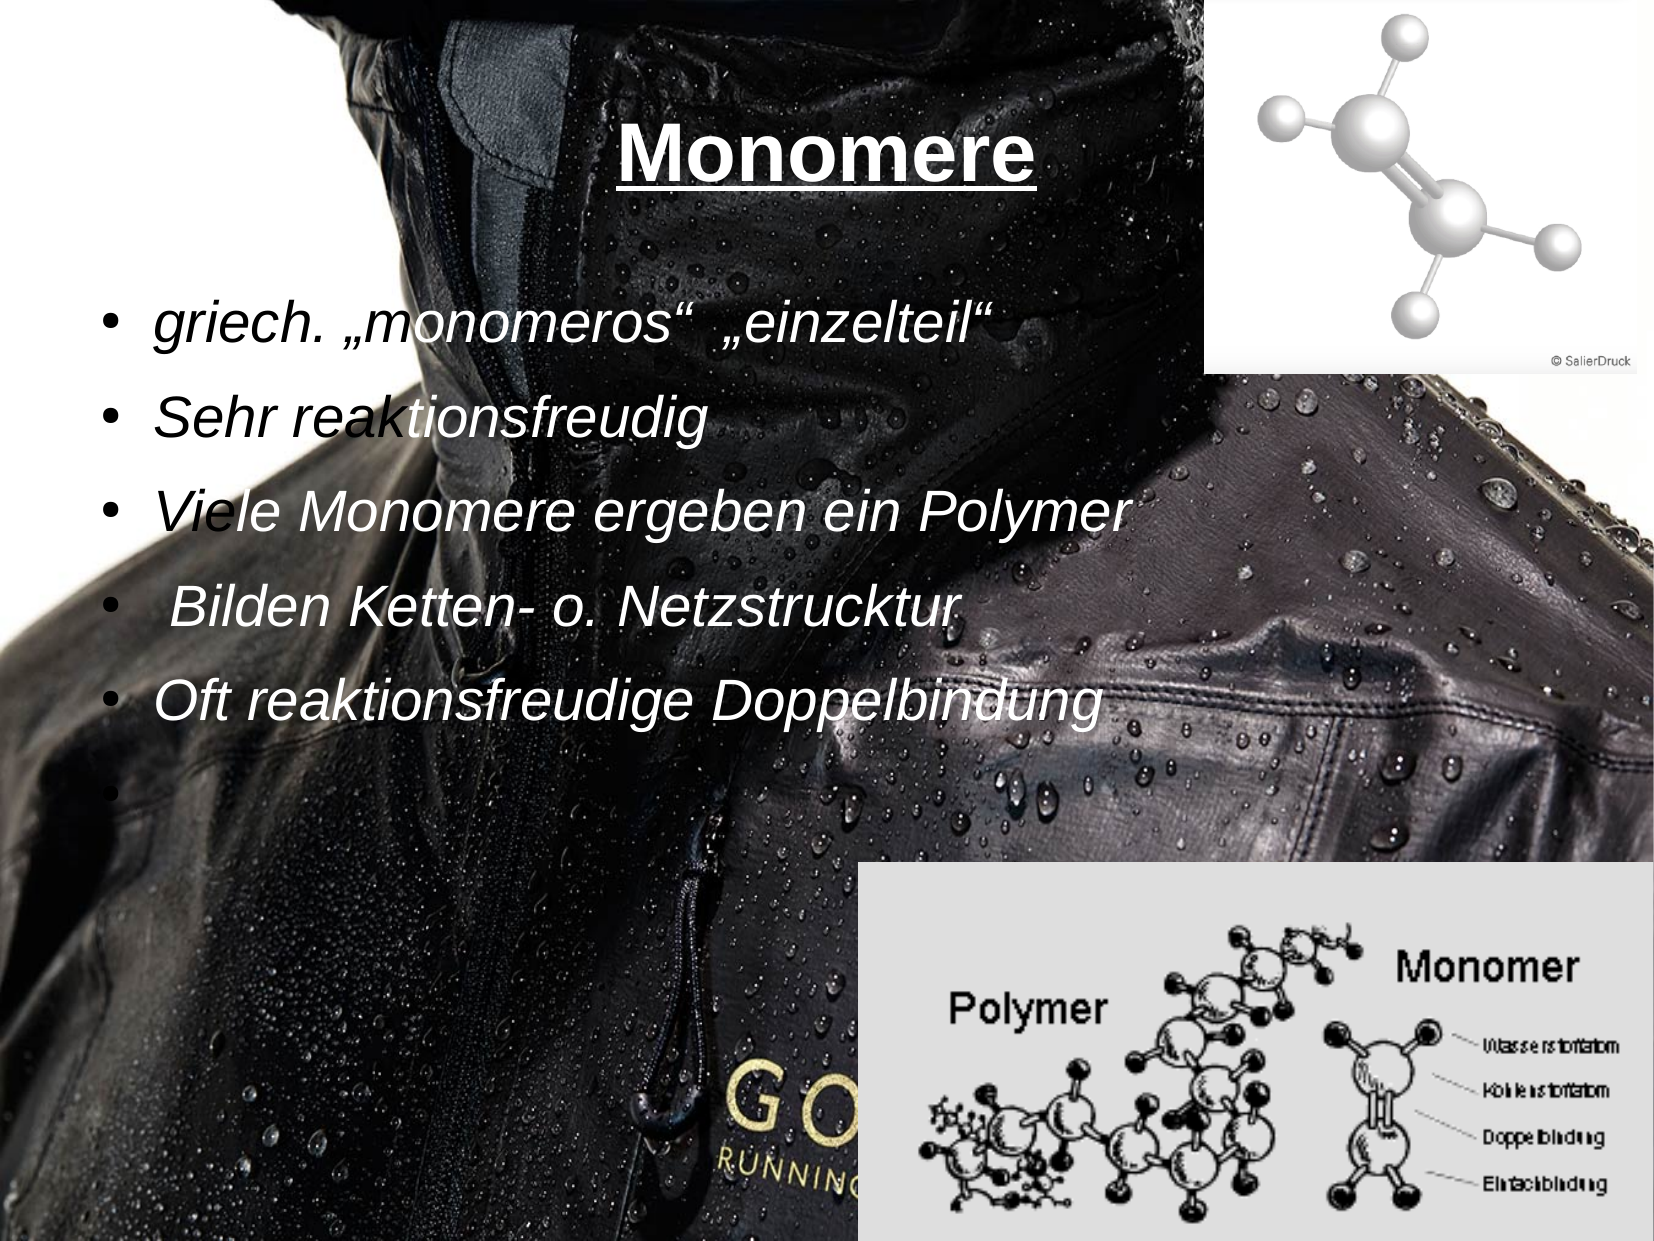

# Monomere
griech. „monomeros“ „einzelteil“
Sehr reaktionsfreudig
Viele Monomere ergeben ein Polymer
 Bilden Ketten- o. Netzstrucktur
Oft reaktionsfreudige Doppelbindung